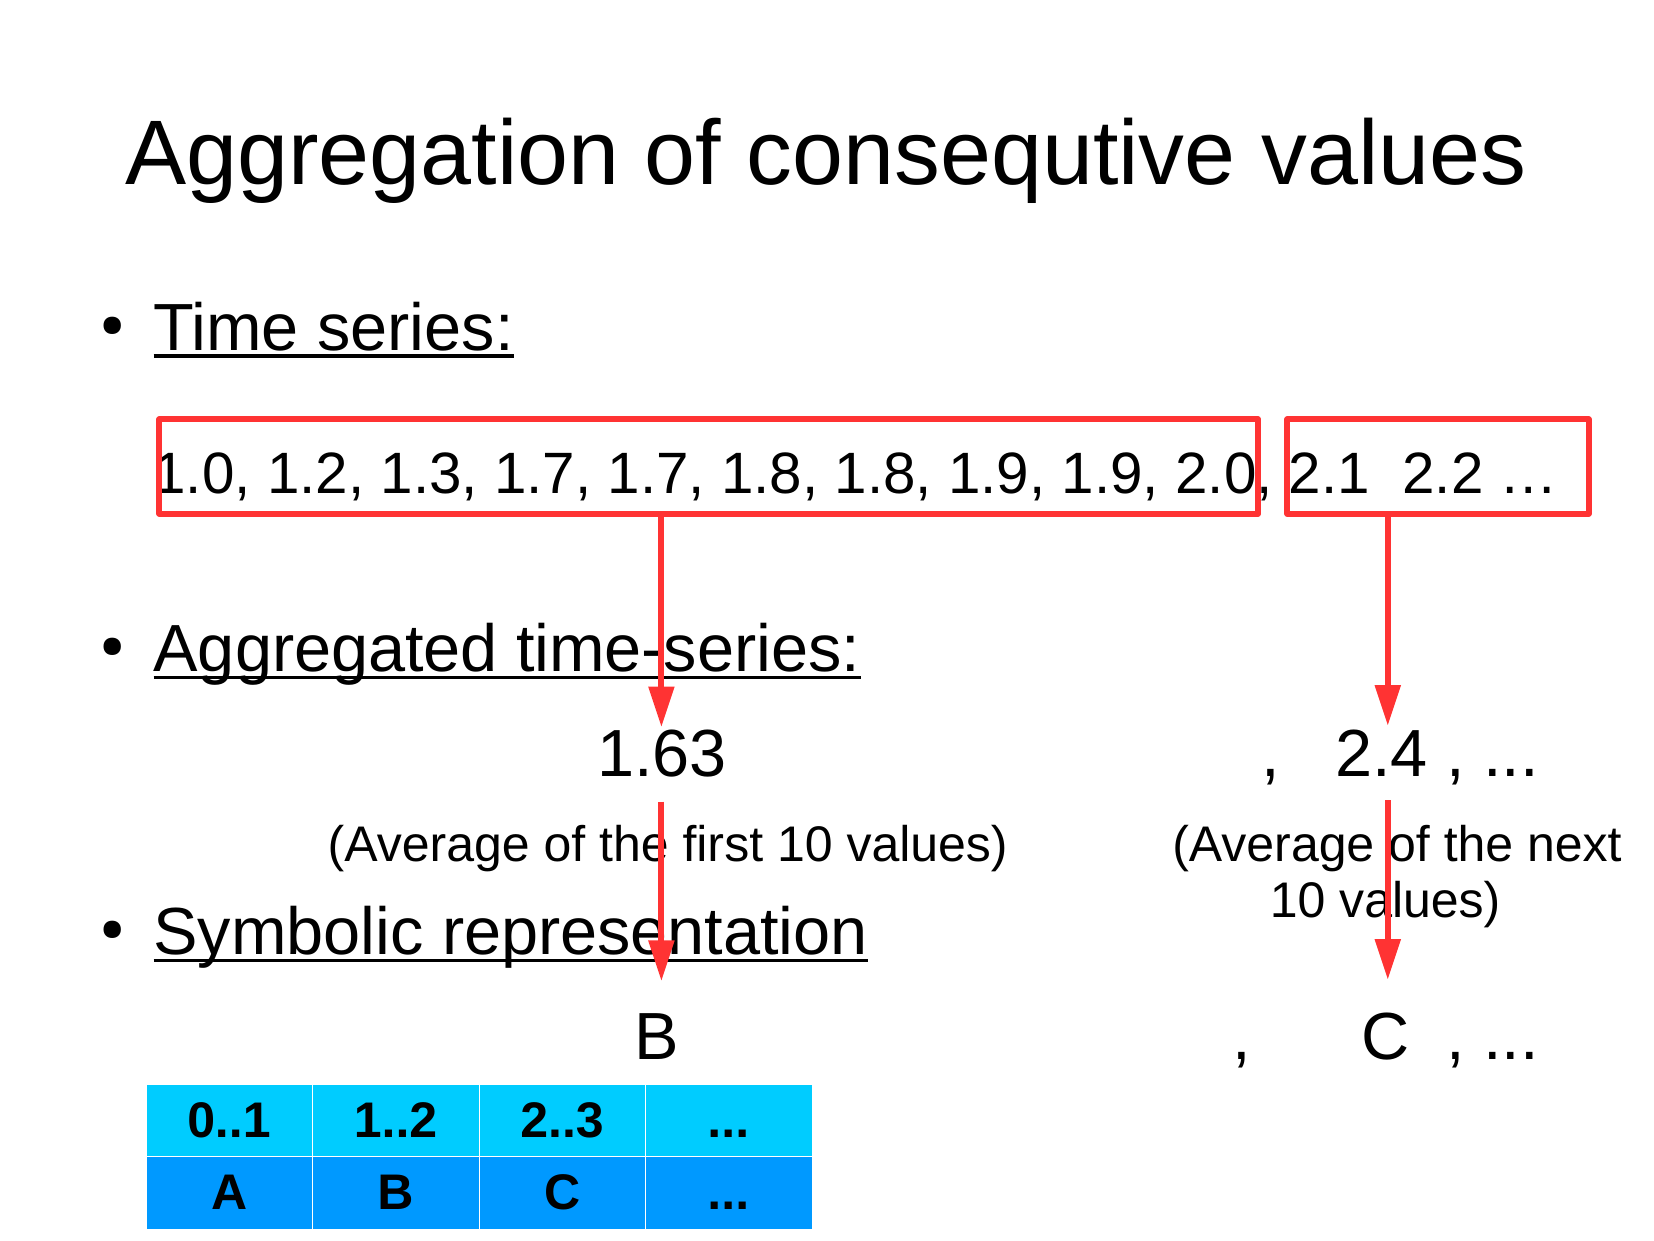

# Aggregation of consequtive values
Time series:
1.0, 1.2, 1.3, 1.7, 1.7, 1.8, 1.8, 1.9, 1.9, 2.0, 2.1 2.2 …
Aggregated time-series:
 1.63 , 2.4 , ...
Symbolic representation
 B , C , ...
(Average of the first 10 values)
(Average of the next
 10 values)
| 0..1 | 1..2 | 2..3 | ... |
| --- | --- | --- | --- |
| A | B | C | ... |